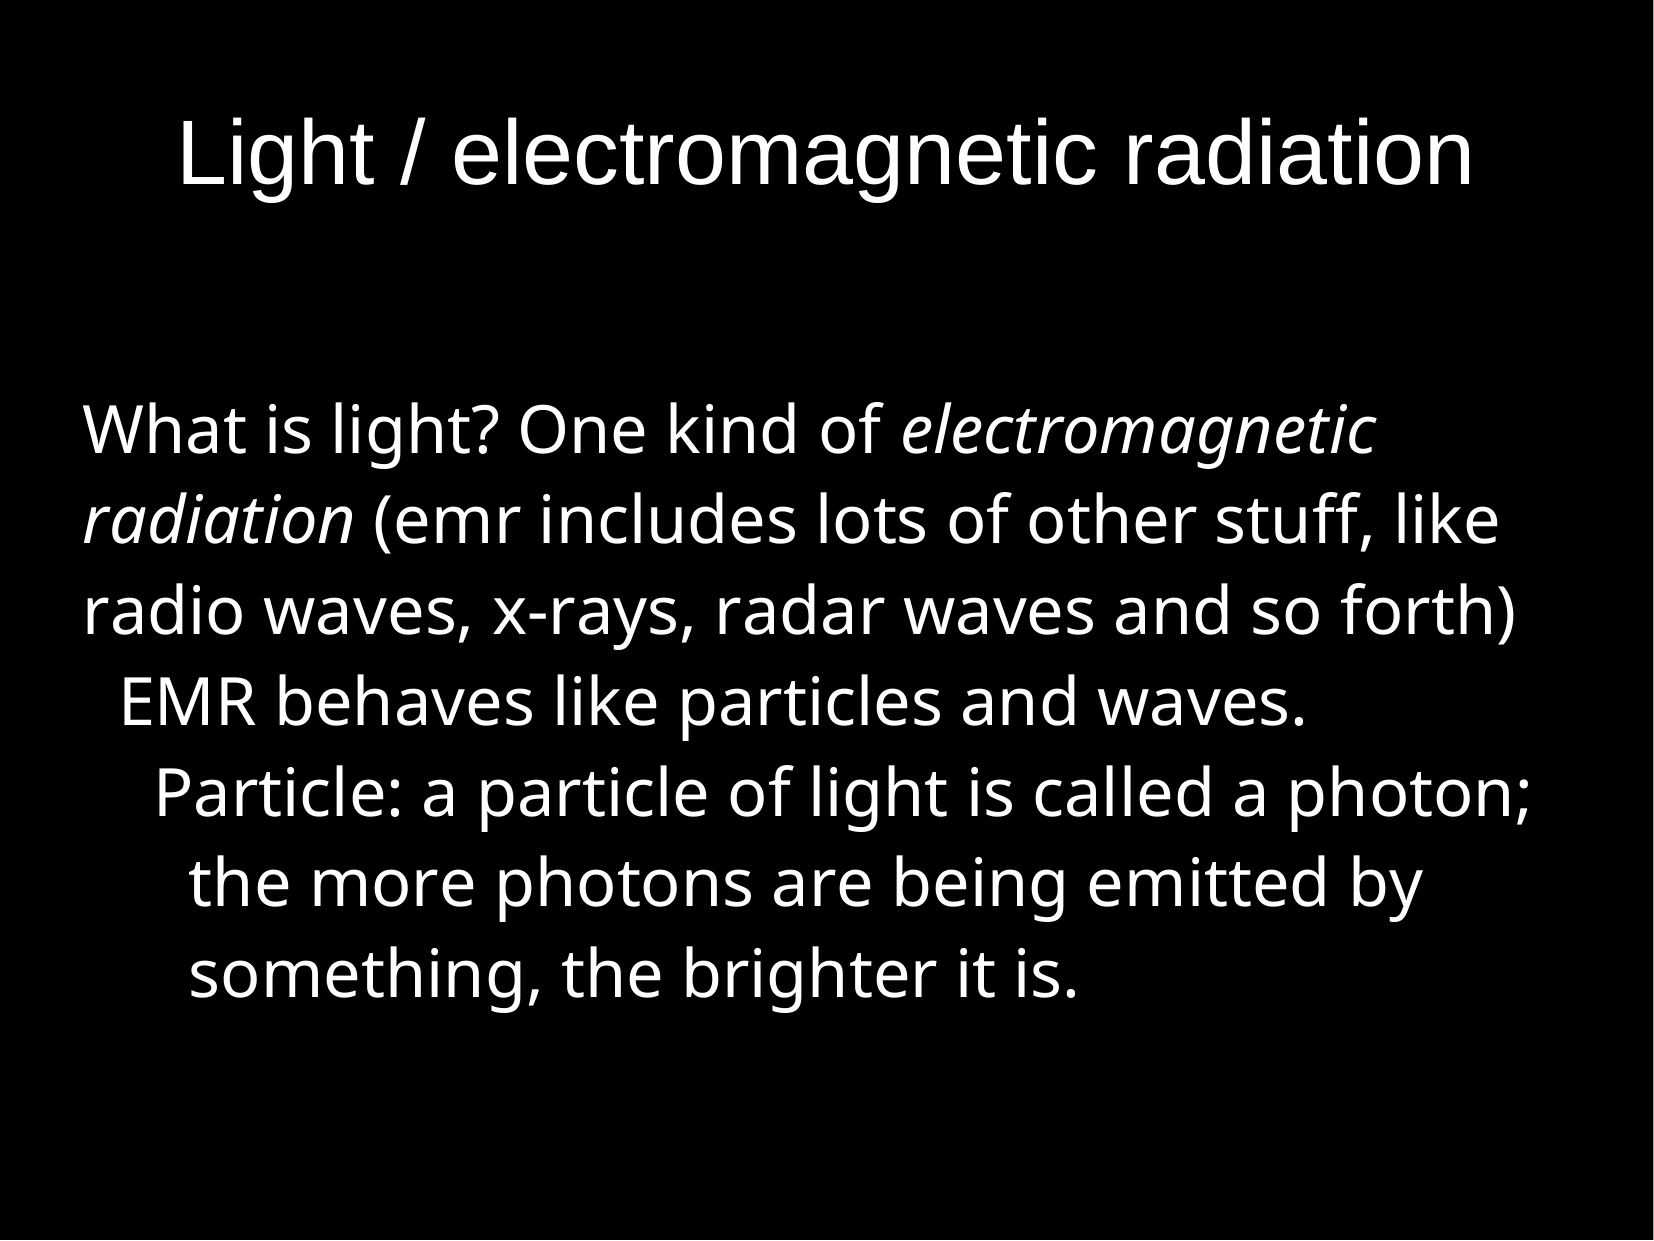

# Light / electromagnetic radiation
What is light? One kind of electromagnetic radiation (emr includes lots of other stuff, like radio waves, x-rays, radar waves and so forth)
EMR behaves like particles and waves.
Particle: a particle of light is called a photon; the more photons are being emitted by something, the brighter it is.